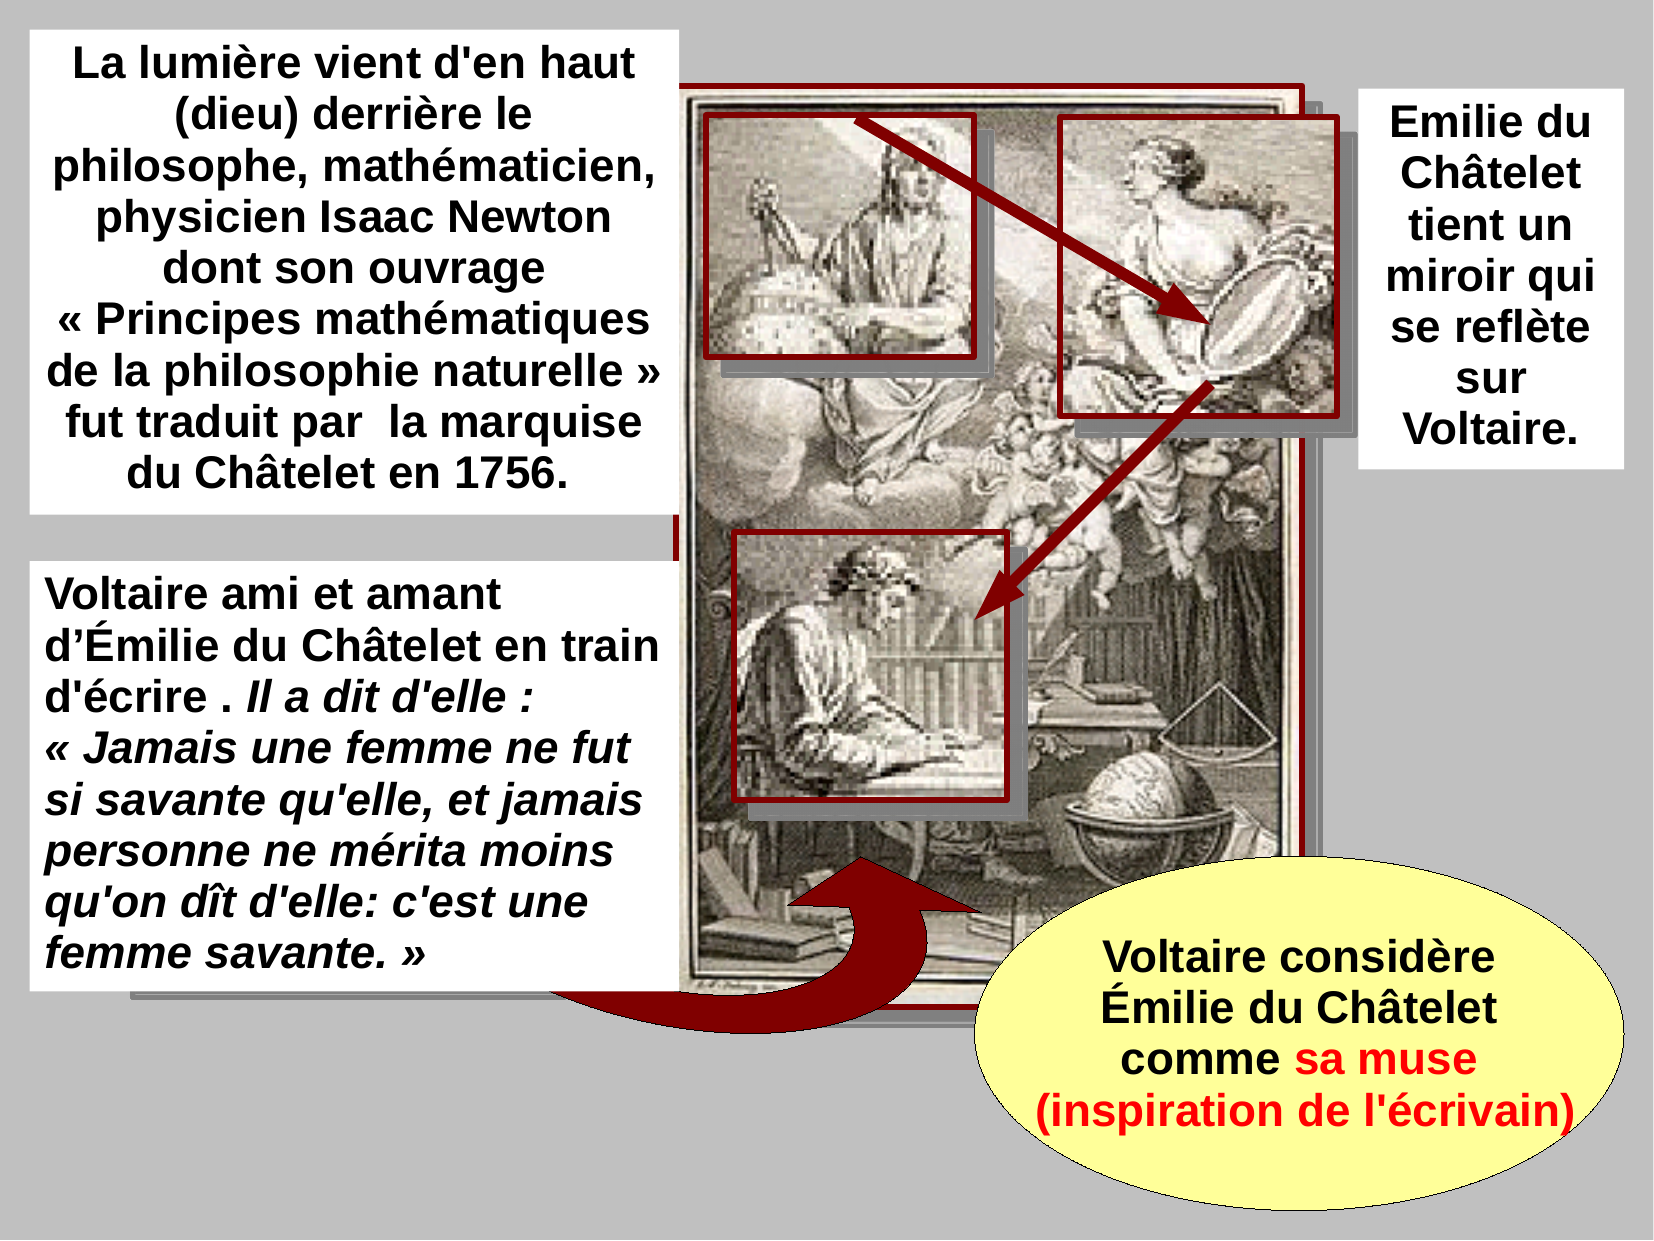

La lumière vient d'en haut (dieu) derrière le philosophe, mathématicien, physicien Isaac Newton dont son ouvrage « Principes mathématiques de la philosophie naturelle » fut traduit par la marquise du Châtelet en 1756.
Emilie du Châtelet tient un miroir qui se reflète sur Voltaire.
Voltaire ami et amant d’Émilie du Châtelet en train d'écrire . Il a dit d'elle :
« Jamais une femme ne fut si savante qu'elle, et jamais personne ne mérita moins qu'on dît d'elle: c'est une femme savante. »
Voltaire considère
 Émilie du Châtelet
comme sa muse
 (inspiration de l'écrivain)